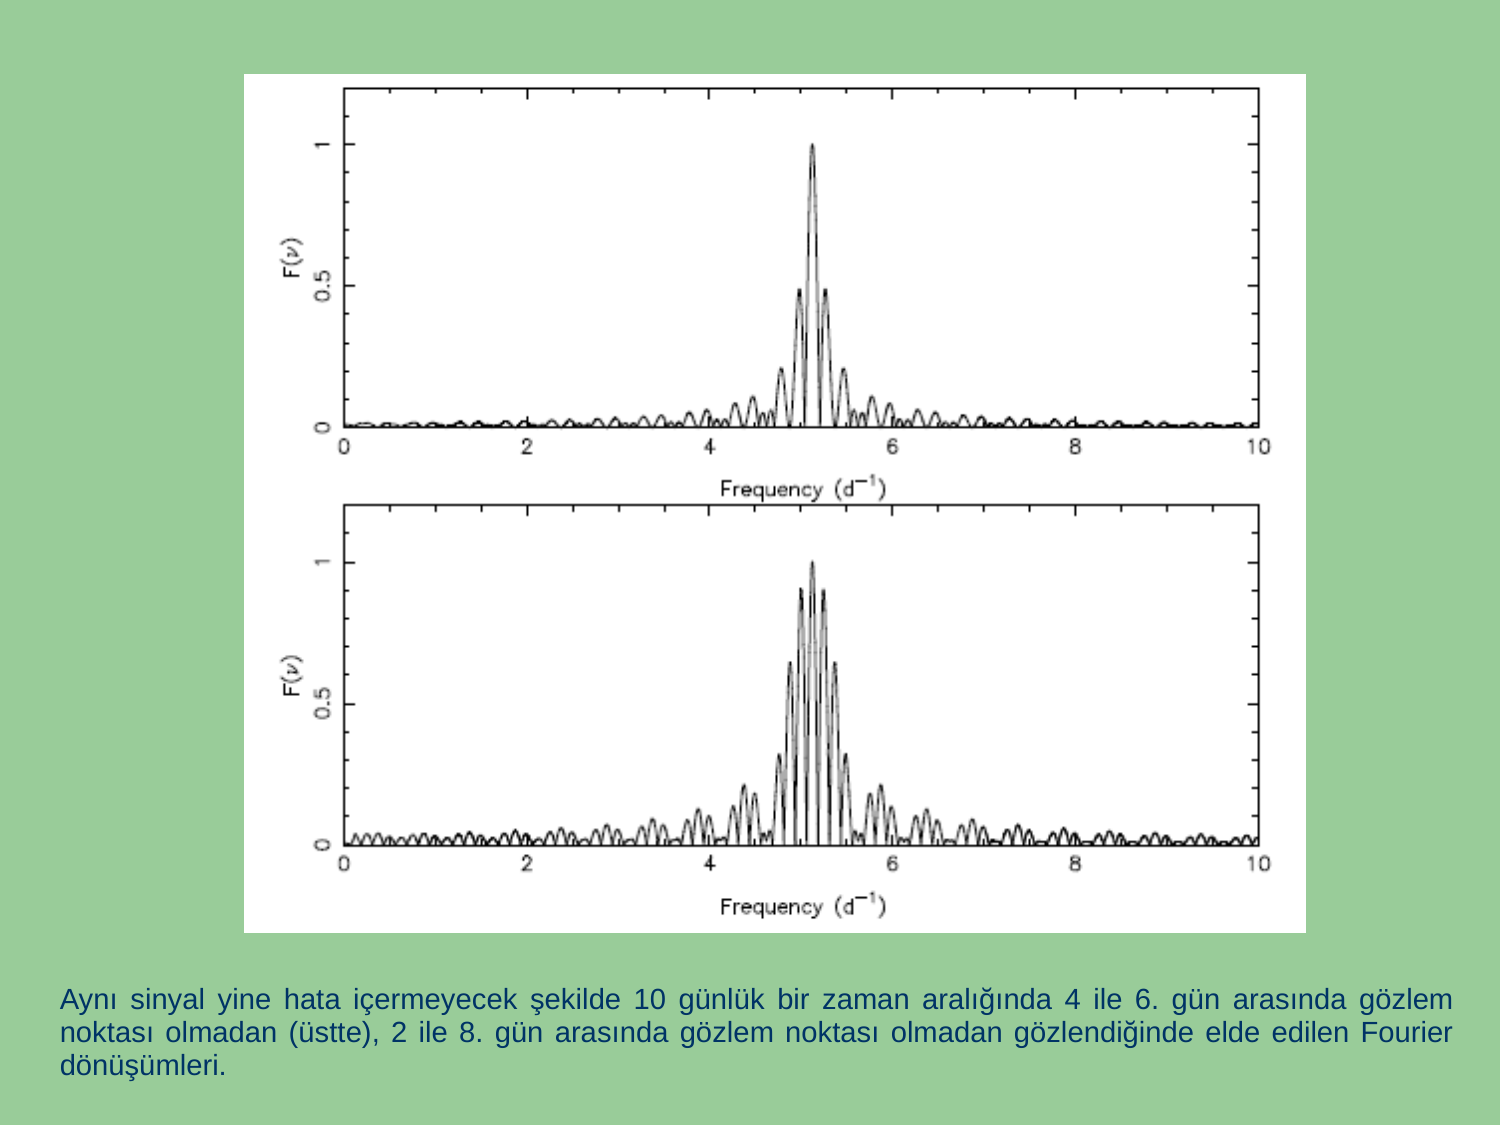

Aynı sinyal yine hata içermeyecek şekilde 10 günlük bir zaman aralığında 4 ile 6. gün arasında gözlem noktası olmadan (üstte), 2 ile 8. gün arasında gözlem noktası olmadan gözlendiğinde elde edilen Fourier dönüşümleri.